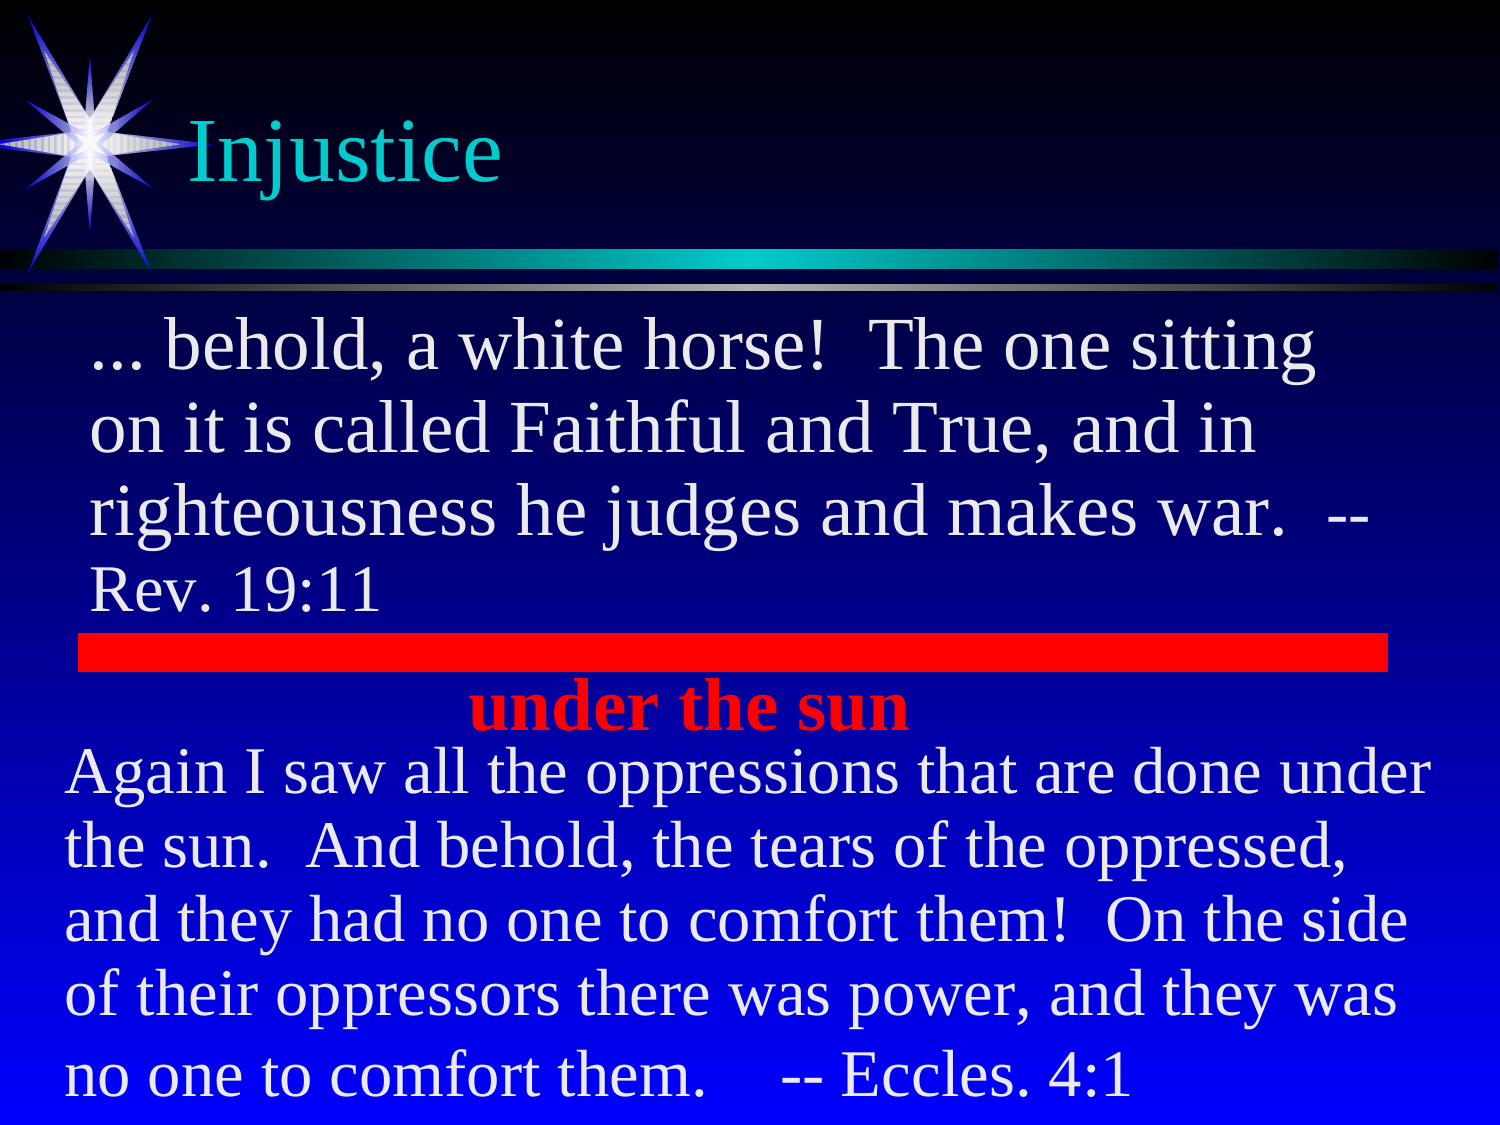

# Injustice
... behold, a white horse! The one sitting on it is called Faithful and True, and in righteousness he judges and makes war. -- Rev. 19:11
under the sun
Again I saw all the oppressions that are done under the sun. And behold, the tears of the oppressed, and they had no one to comfort them! On the side of their oppressors there was power, and they was no one to comfort them. -- Eccles. 4:1